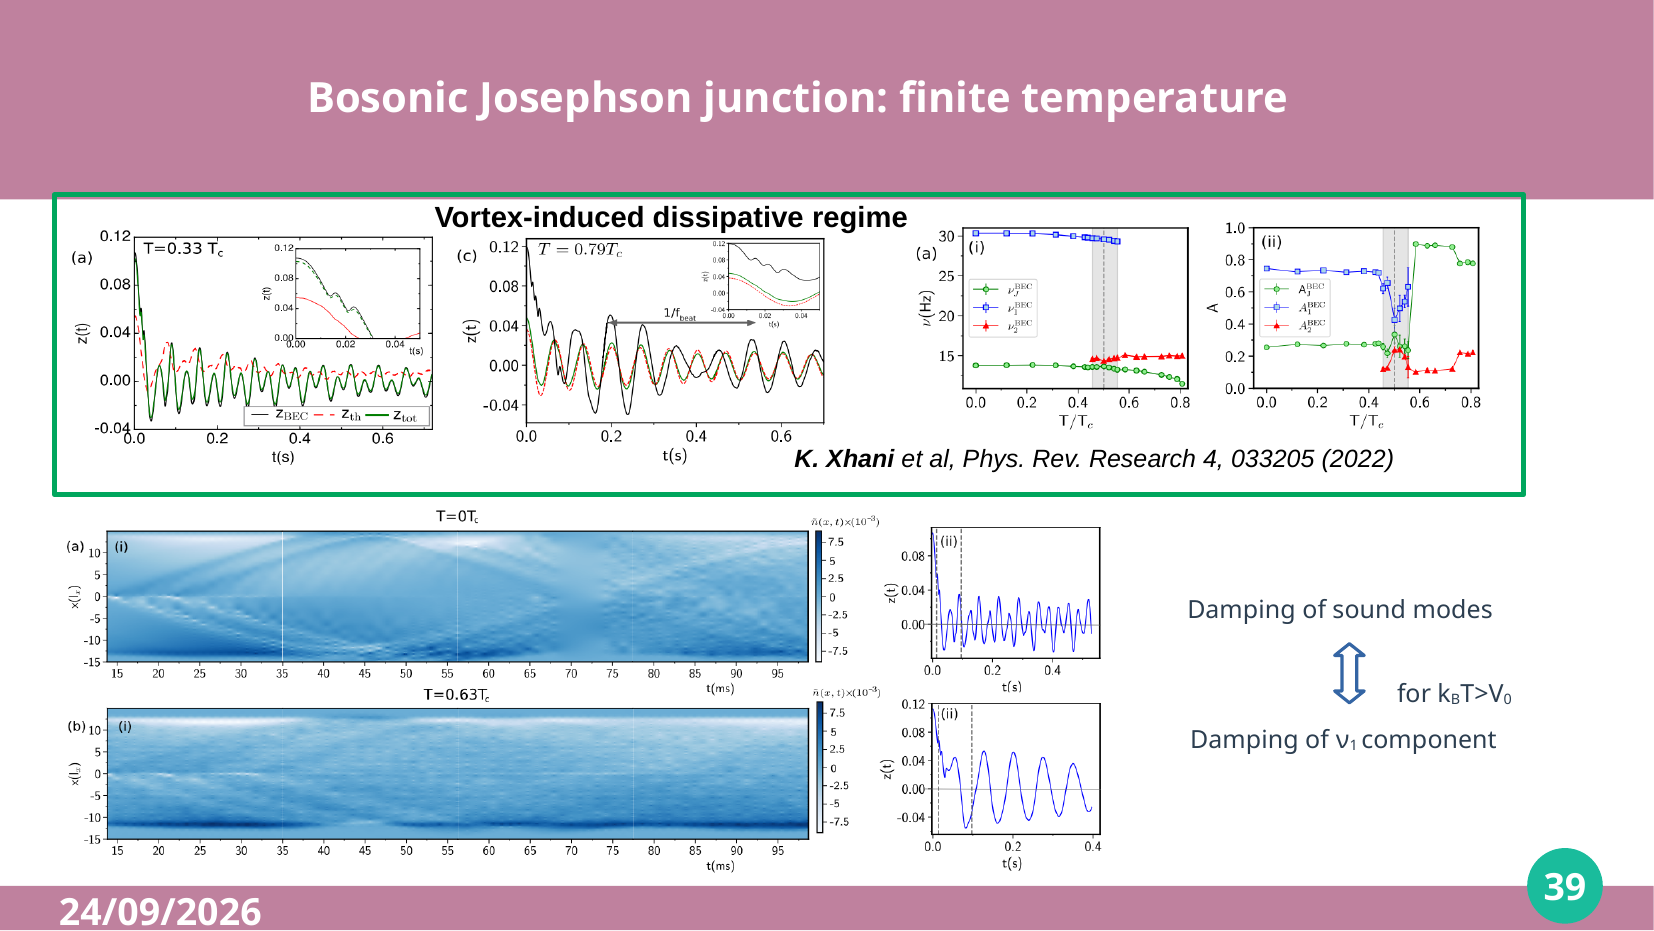

# Bosonic Josephson junction: finite temperature
Vortex-induced dissipative regime
K. Xhani et al, Phys. Rev. Research 4, 033205 (2022)
Damping of sound modes
for kBT>V0
Damping of ν1 component